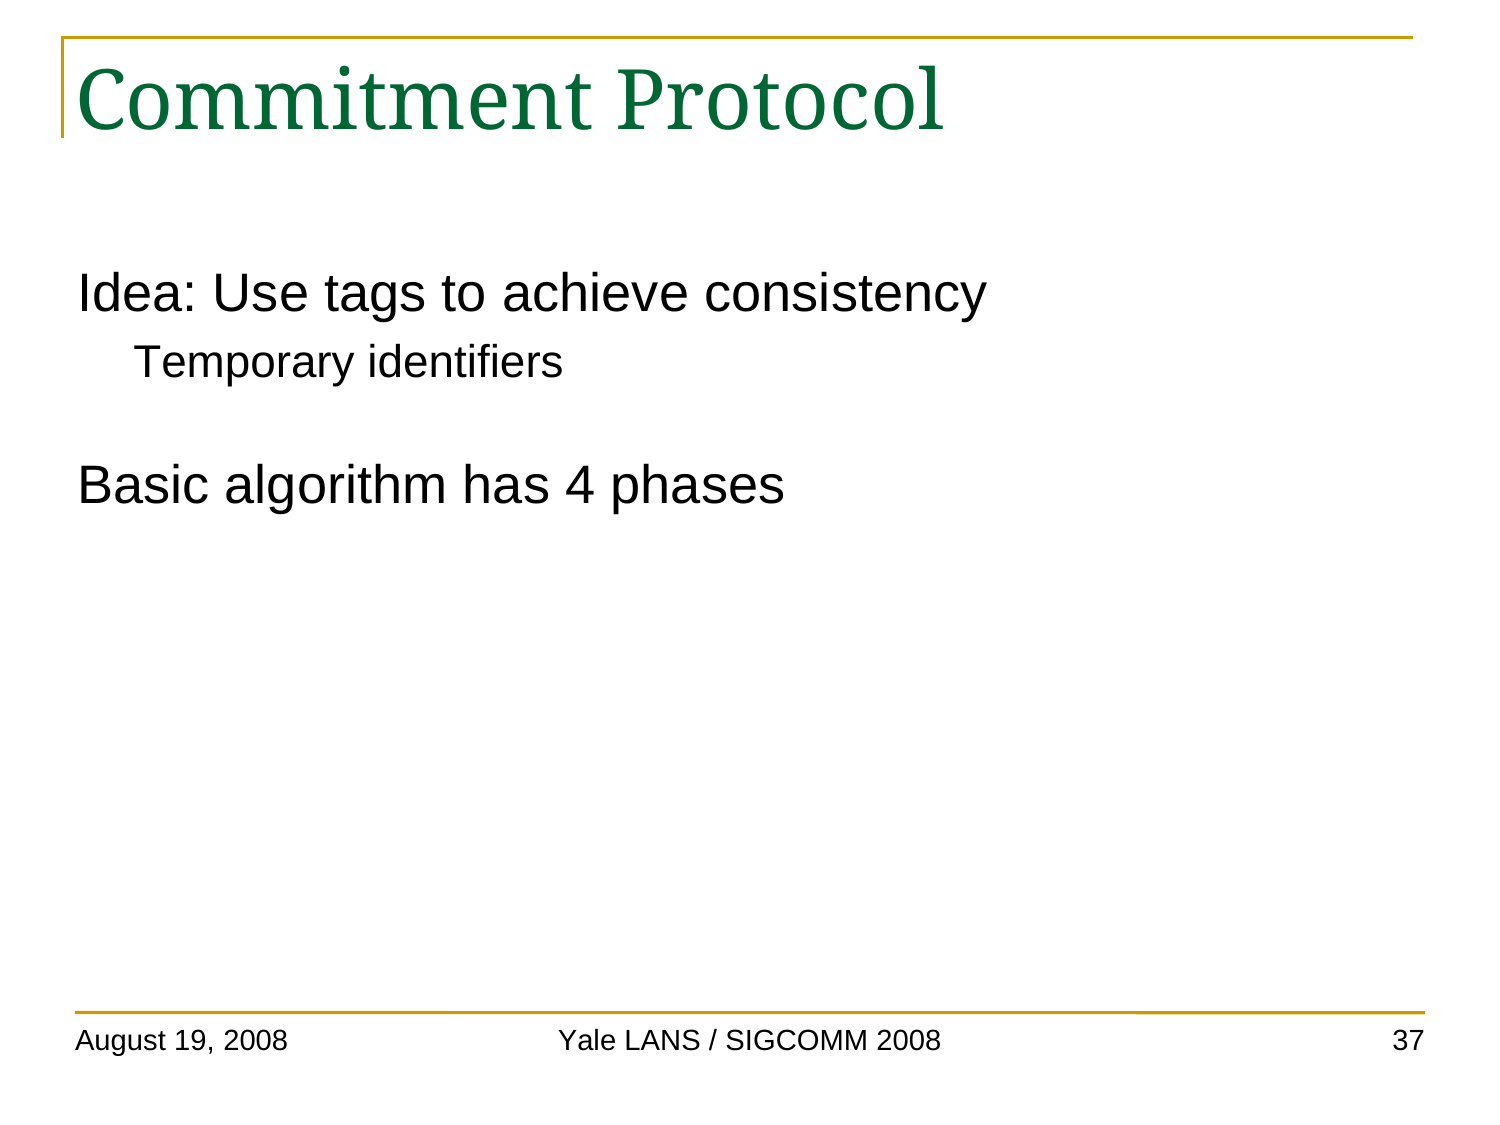

# Commitment Protocol
Idea: Use tags to achieve consistency
Temporary identifiers
Basic algorithm has 4 phases
August 19, 2008
Yale LANS / SIGCOMM 2008
37